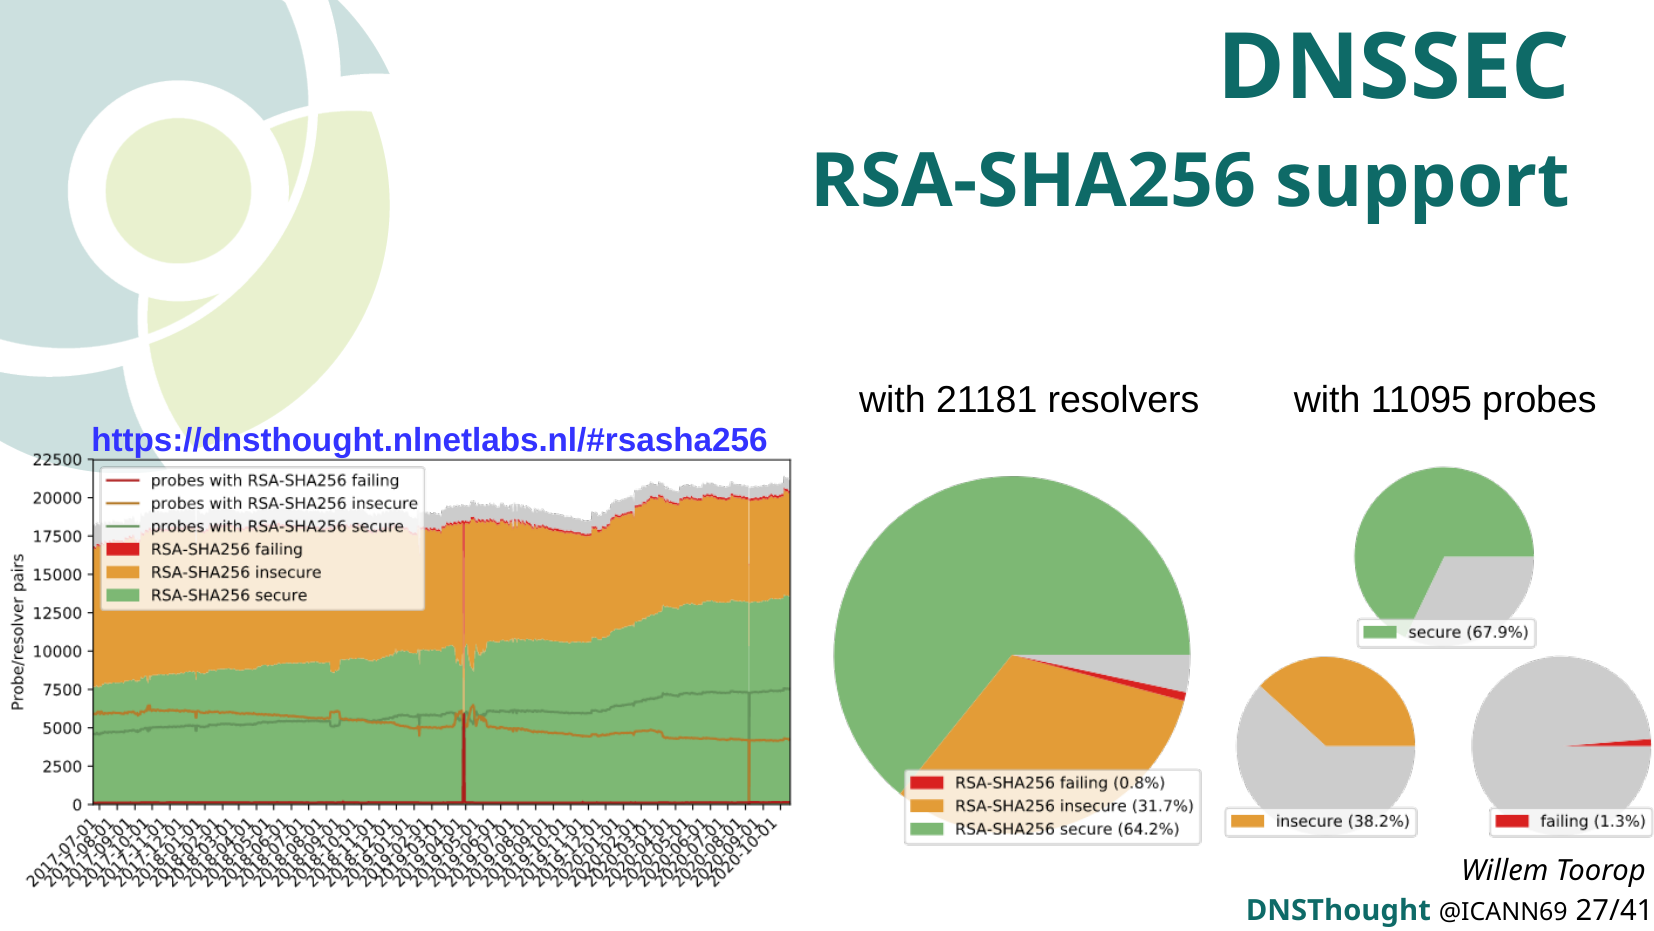

# DNSSEC RSA-SHA256 support
with 21181 resolvers
with 11095 probes
https://dnsthought.nlnetlabs.nl/#rsasha256
27